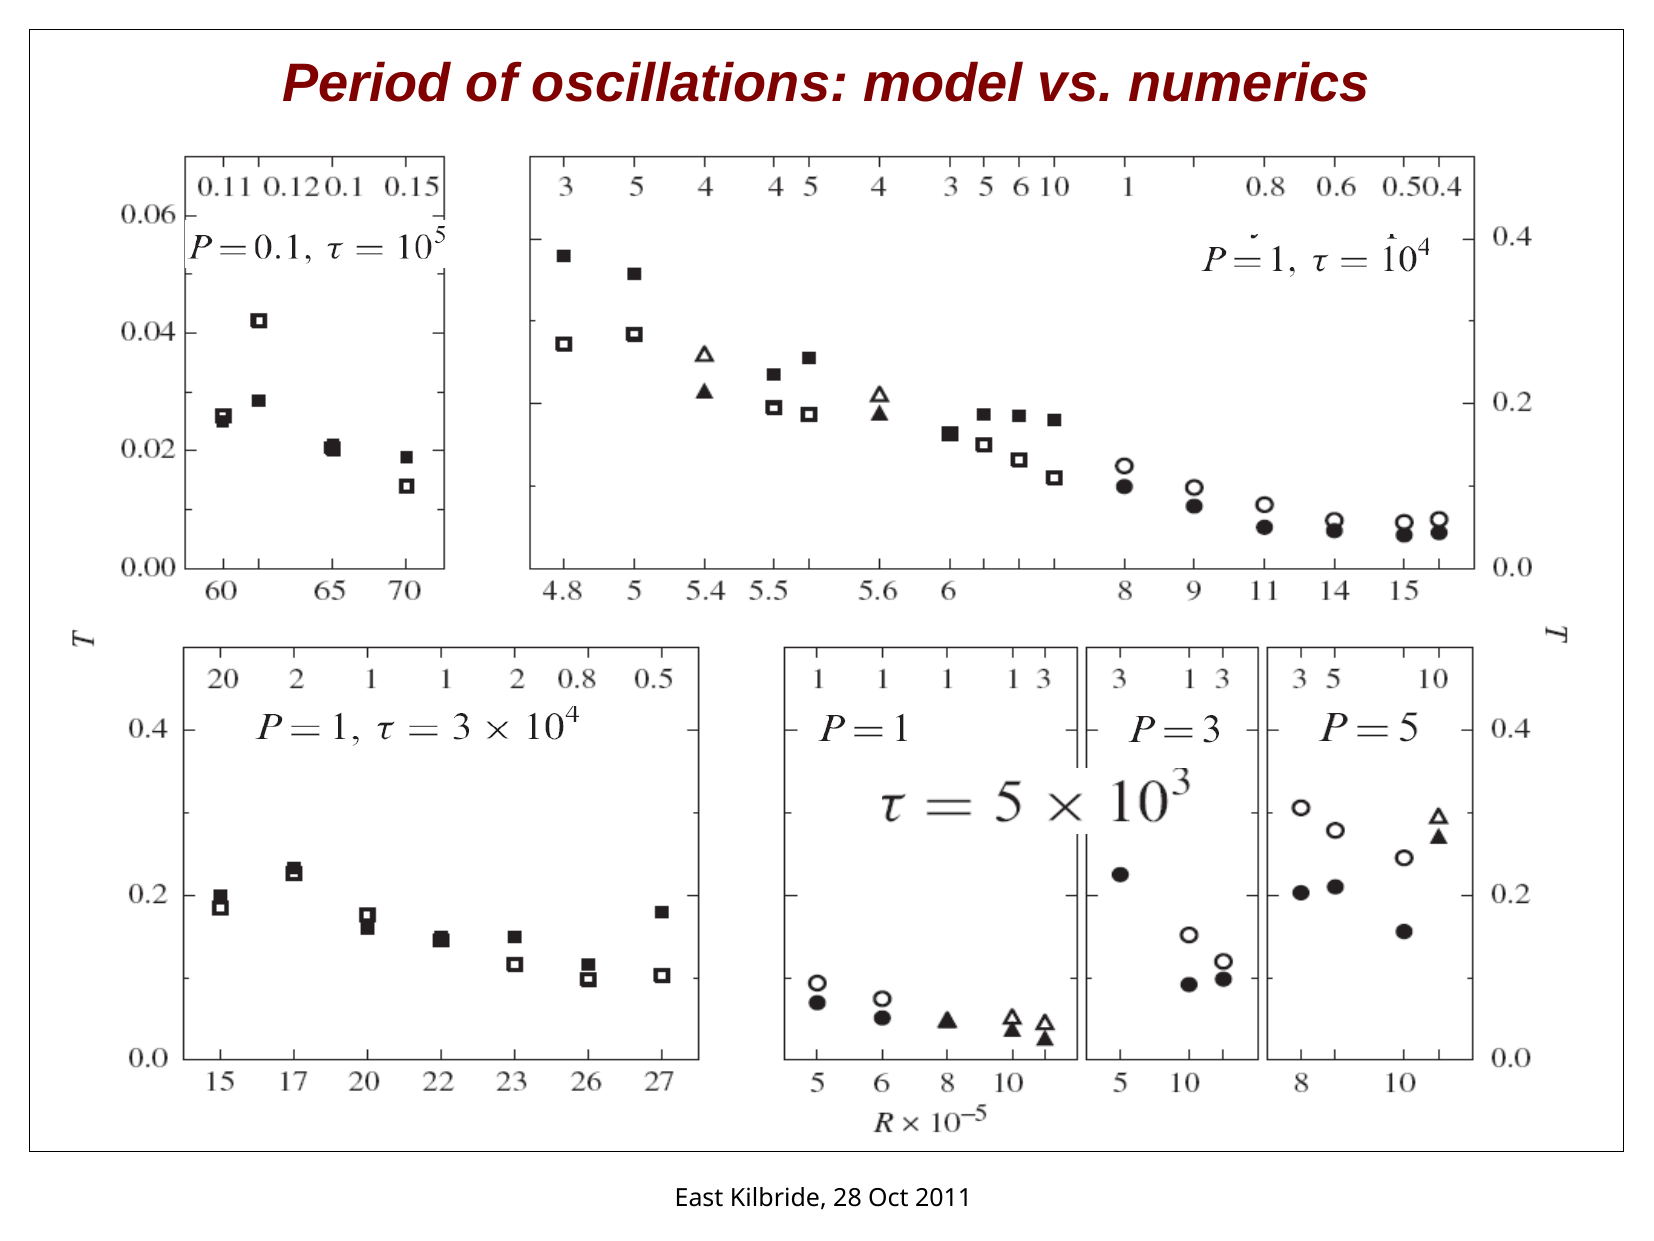

Period of oscillations: model vs. numerics
East Kilbride, 28 Oct 2011